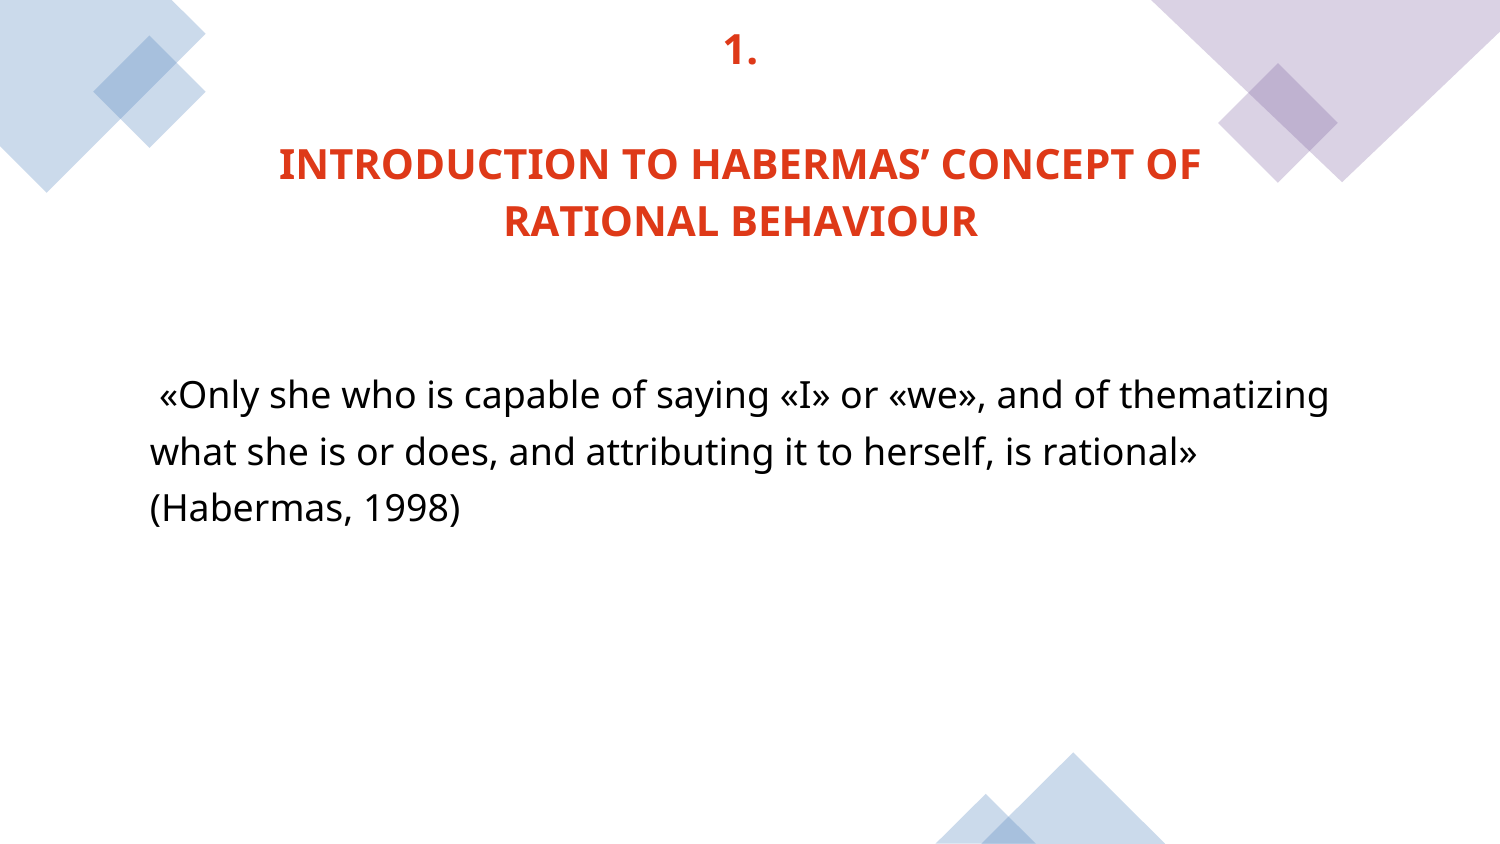

1.
INTRODUCTION TO HABERMAS’ CONCEPT OF
RATIONAL BEHAVIOUR
 «Only she who is capable of saying «I» or «we», and of thematizing what she is or does, and attributing it to herself, is rational» (Habermas, 1998)